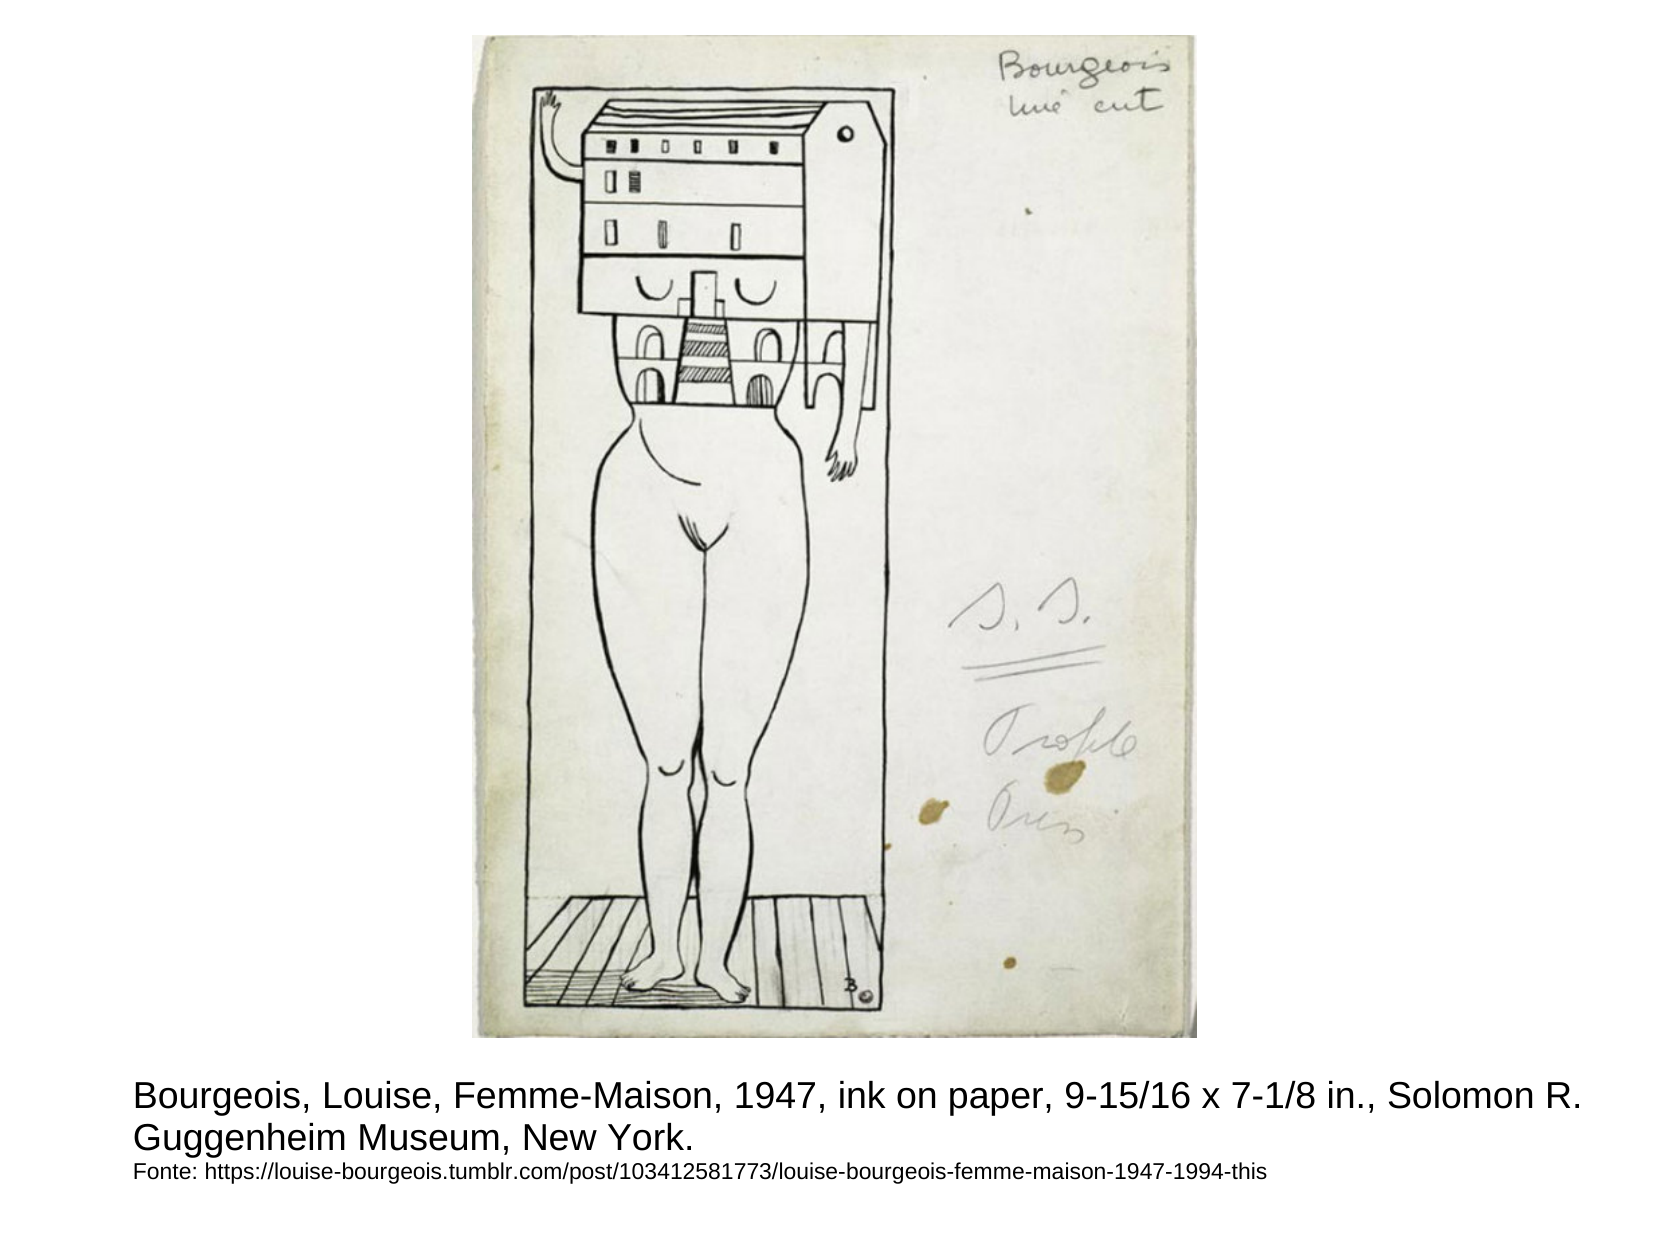

#
Bourgeois, Louise, Femme-Maison, 1947, ink on paper, 9-15/16 x 7-1/8 in., Solomon R. Guggenheim Museum, New York.
Fonte: https://louise-bourgeois.tumblr.com/post/103412581773/louise-bourgeois-femme-maison-1947-1994-this